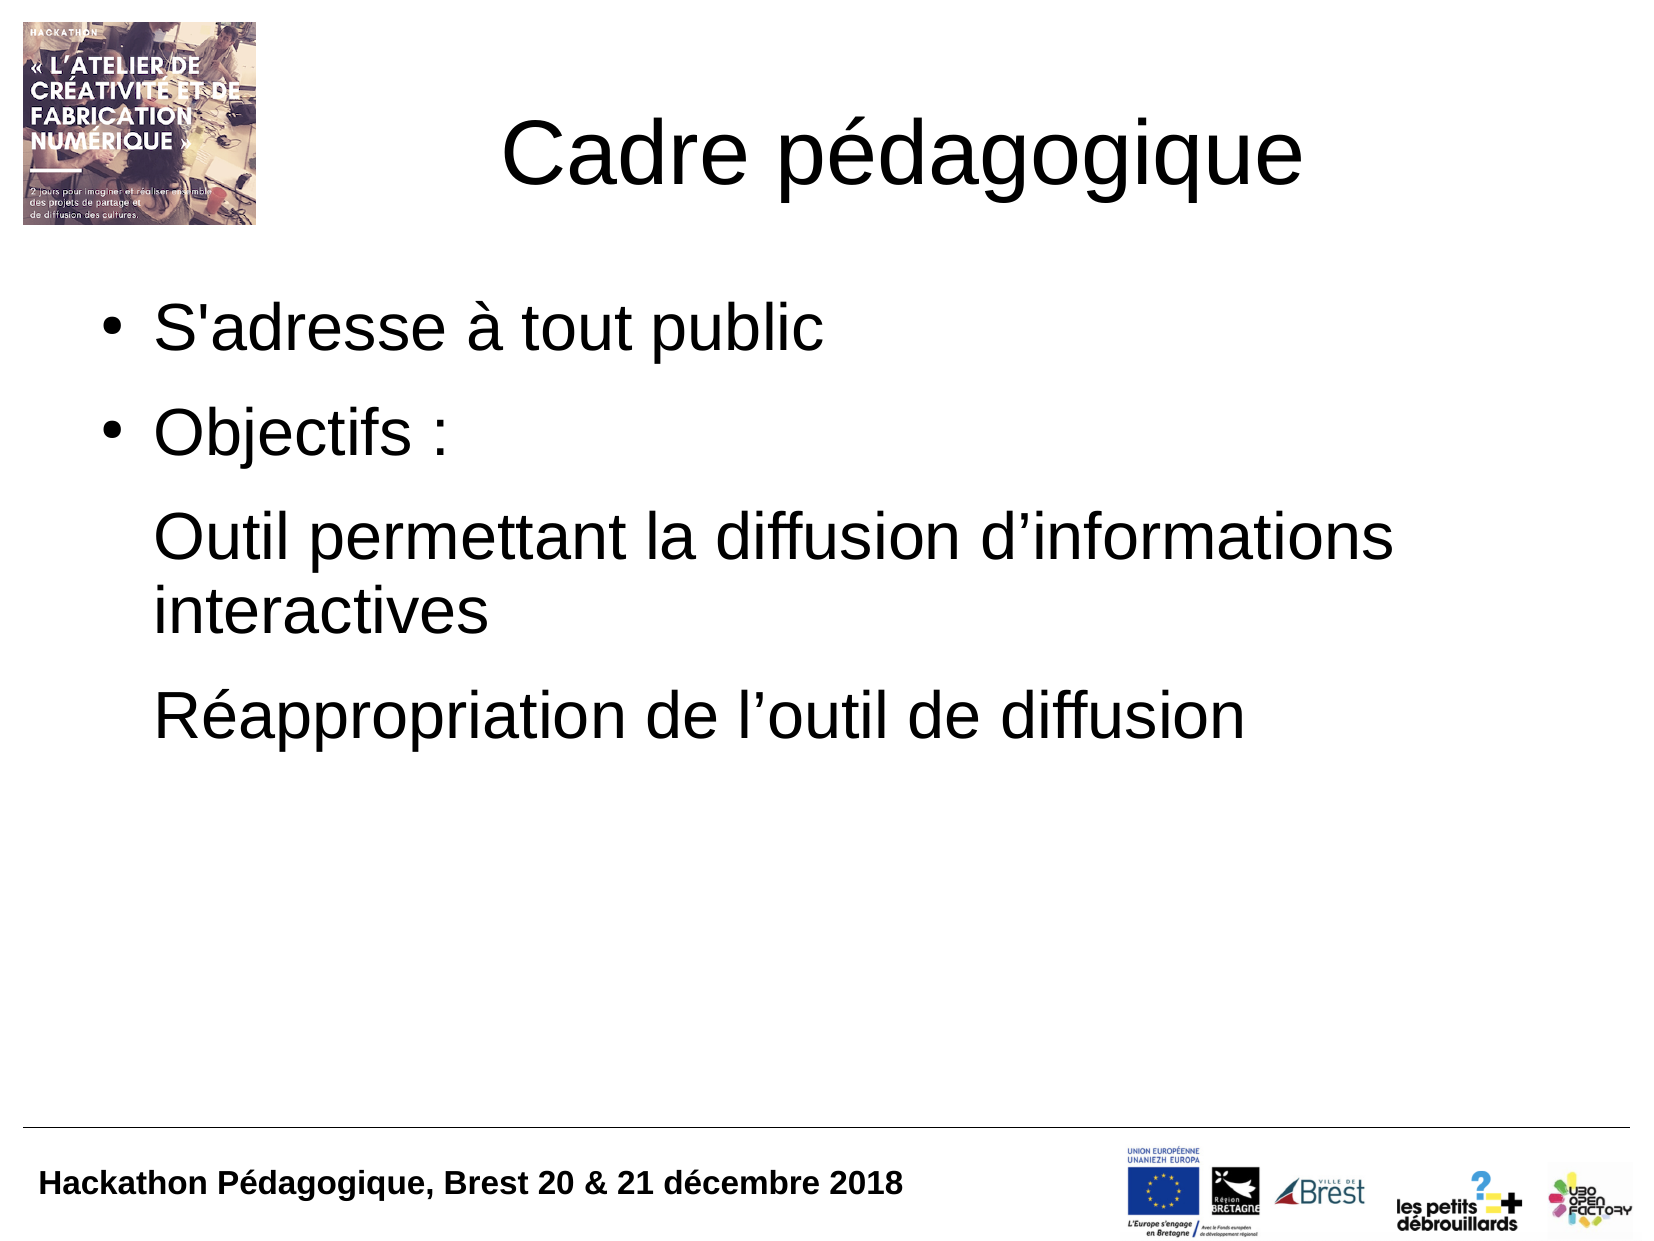

# Cadre pédagogique
S'adresse à tout public
Objectifs :
Outil permettant la diffusion d’informations interactives
Réappropriation de l’outil de diffusion
Hackathon Pédagogique, Brest 20 & 21 décembre 2018